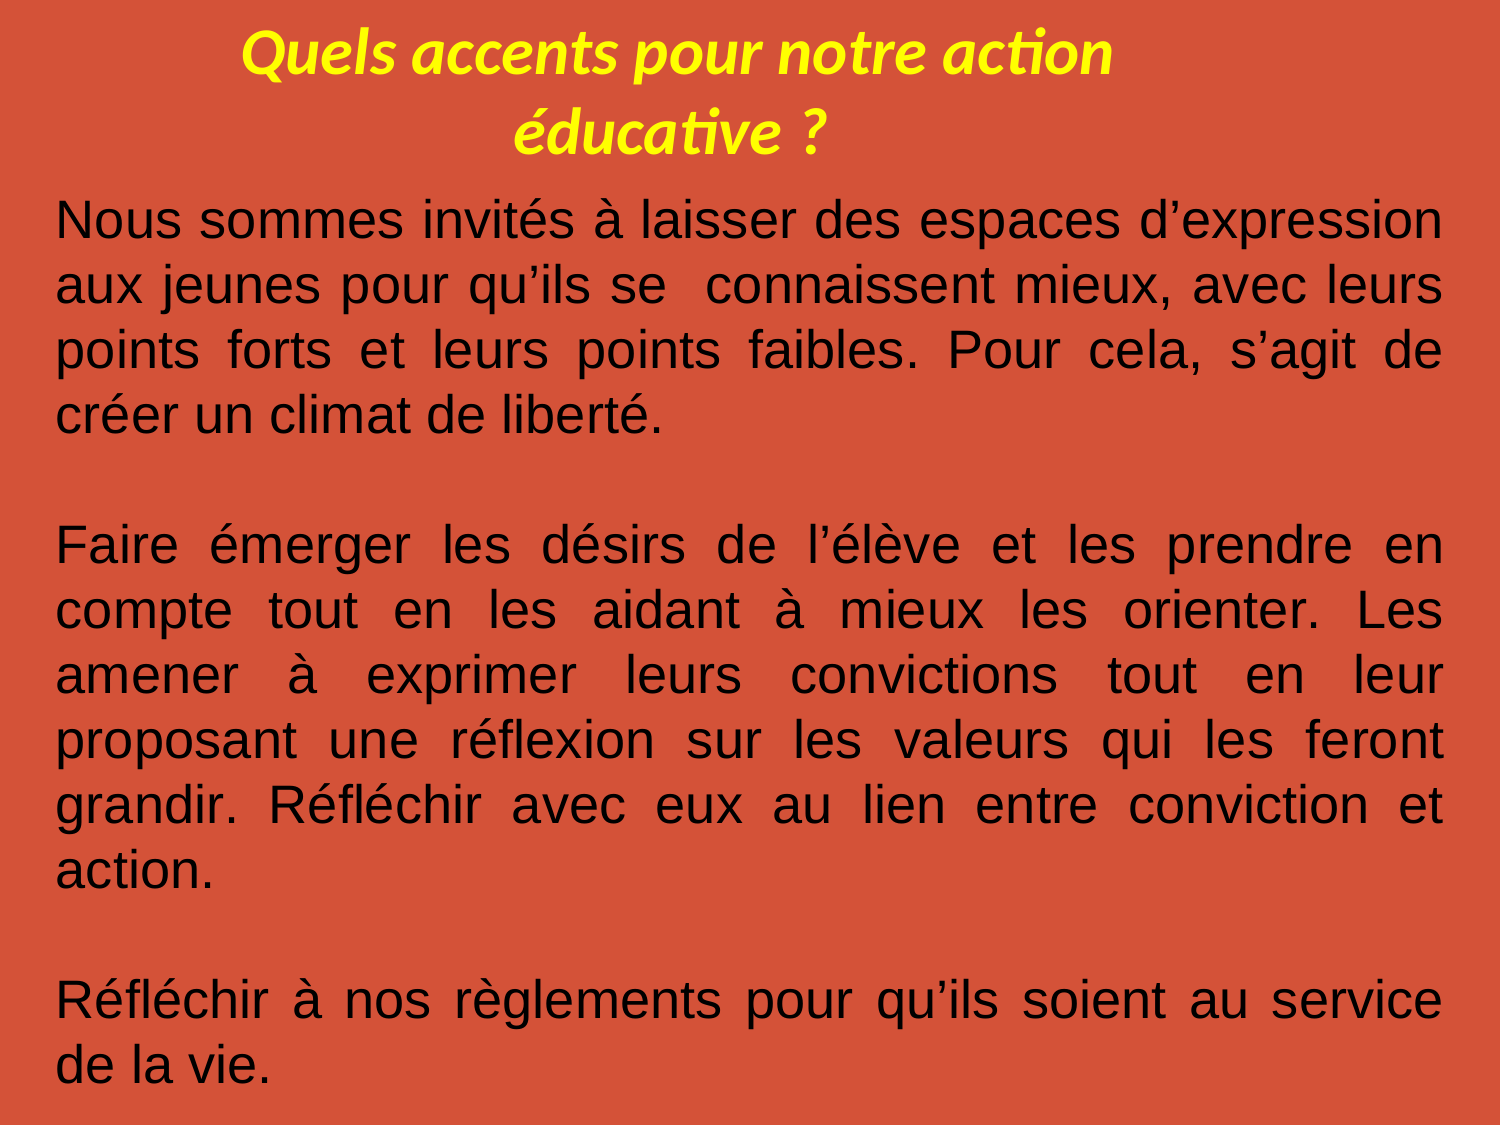

Quels accents pour notre action éducative ?
Nous sommes invités à laisser des espaces d’expression aux jeunes pour qu’ils se connaissent mieux, avec leurs points forts et leurs points faibles. Pour cela, s’agit de créer un climat de liberté.
Faire émerger les désirs de l’élève et les prendre en compte tout en les aidant à mieux les orienter. Les amener à exprimer leurs convictions tout en leur proposant une réflexion sur les valeurs qui les feront grandir. Réfléchir avec eux au lien entre conviction et action.
Réfléchir à nos règlements pour qu’ils soient au service de la vie.